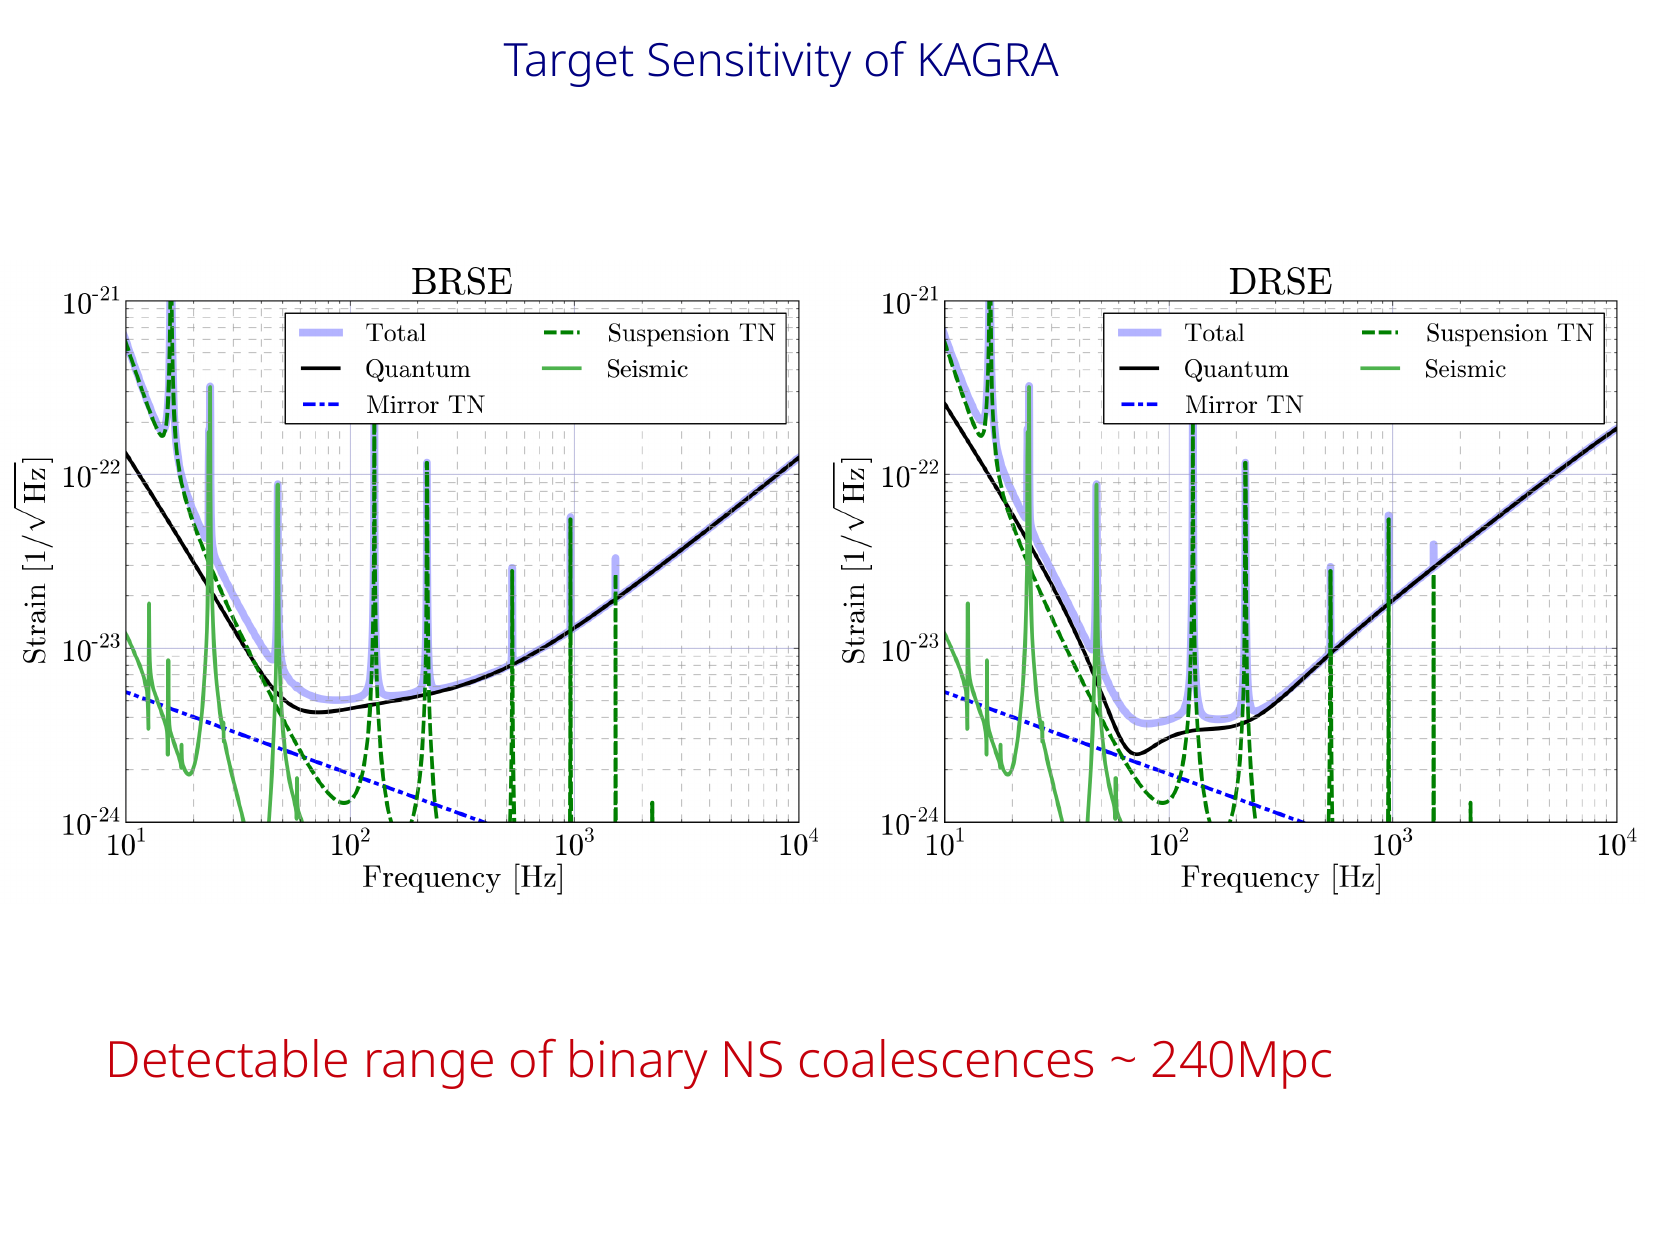

Target Sensitivity of KAGRA
Detectable range of binary NS coalescences ~ 240Mpc